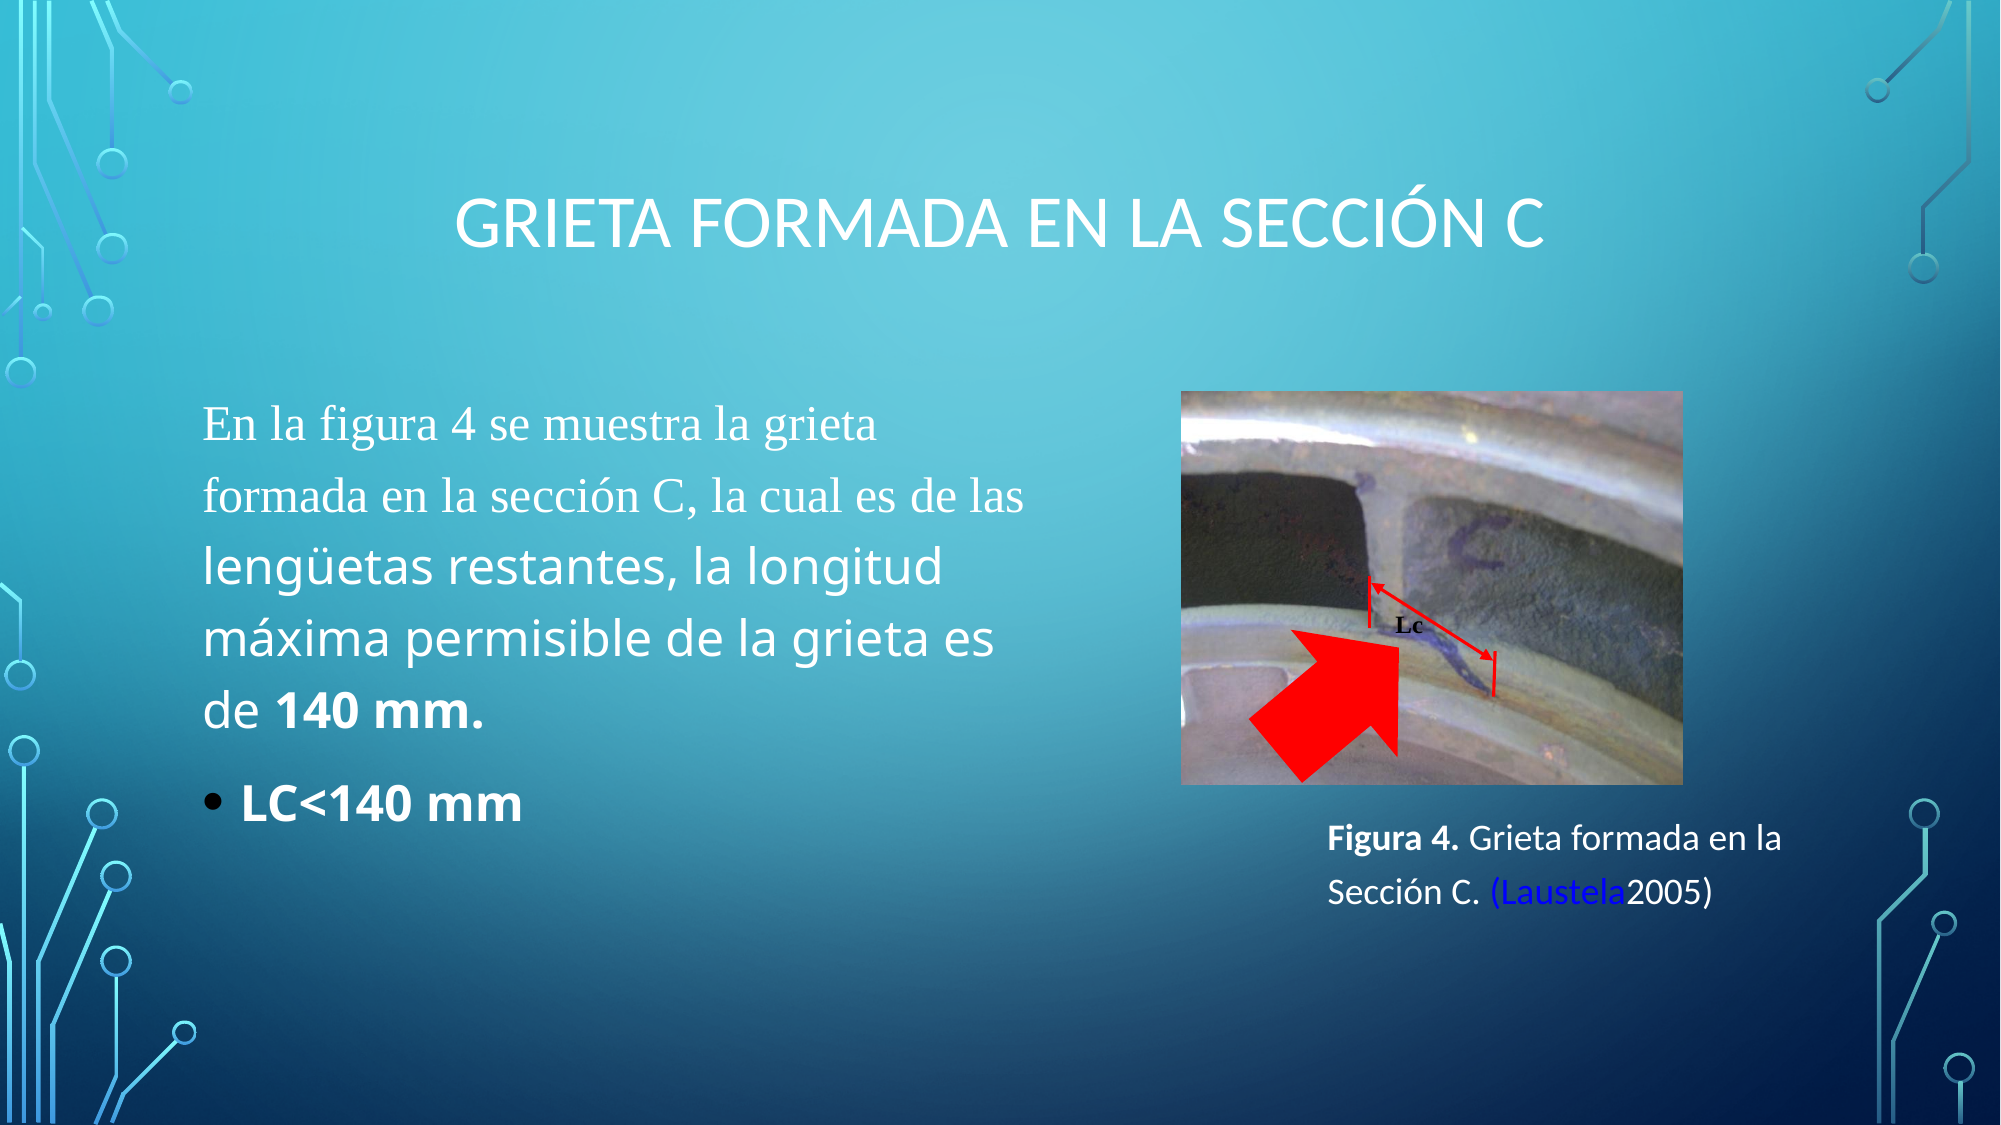

# Grieta formada en la Sección C
En la figura 4 se muestra la grieta formada en la sección C, la cual es de las lengüetas restantes, la longitud máxima permisible de la grieta es de 140 mm.
LC<140 mm
Figura 4. Grieta formada en la Sección C. (Laustela2005)
Lc